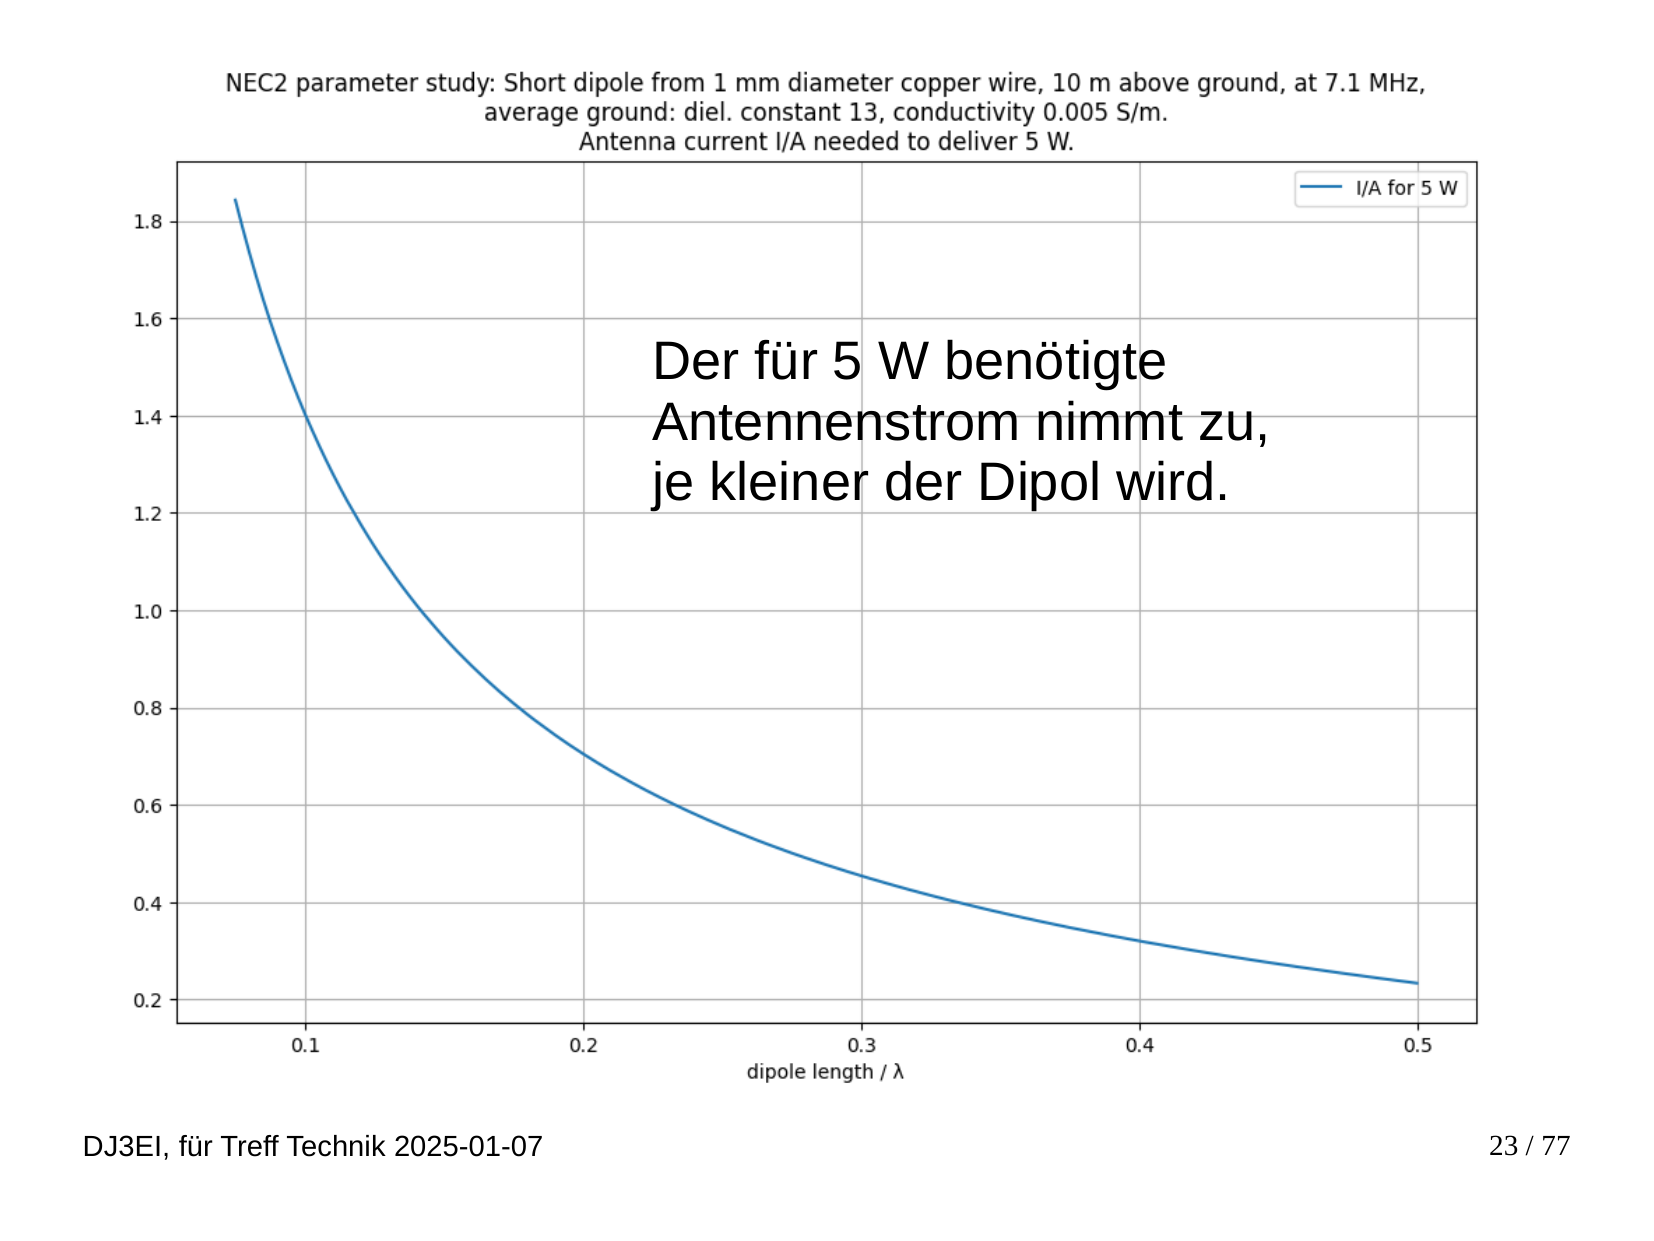

Der für 5 W benötigte Antennenstrom nimmt zu,
je kleiner der Dipol wird.
23